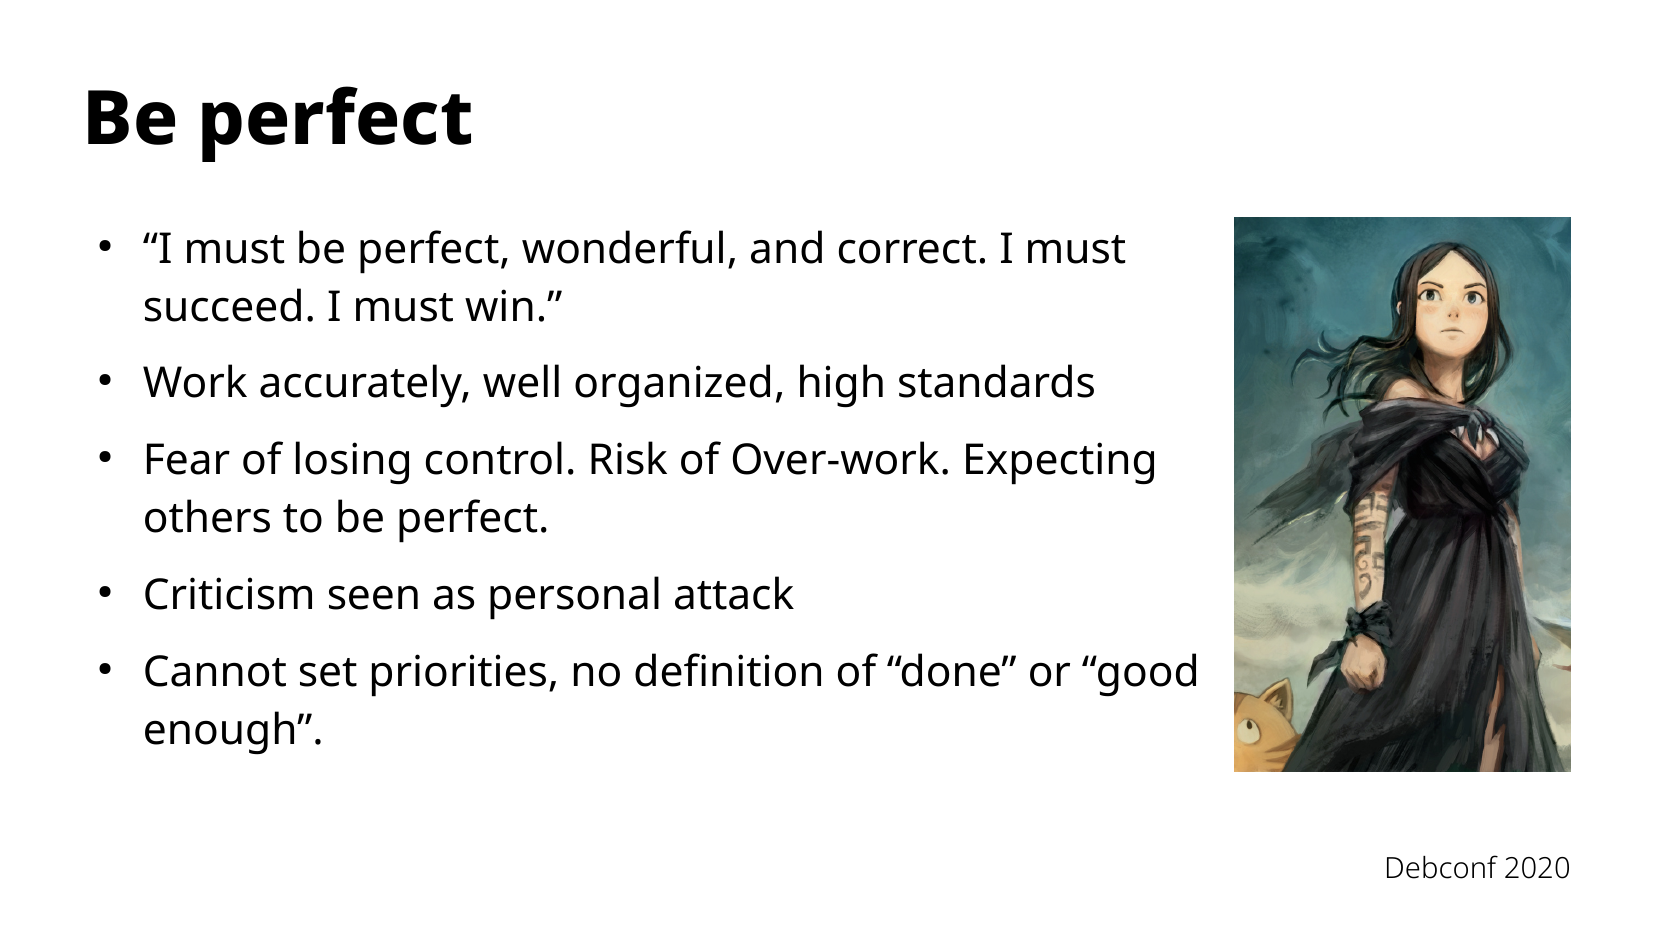

# Be perfect
“I must be perfect, wonderful, and correct. I must succeed. I must win.”
Work accurately, well organized, high standards
Fear of losing control. Risk of Over-work. Expecting others to be perfect.
Criticism seen as personal attack
Cannot set priorities, no definition of “done” or “good enough”.
Debconf 2020